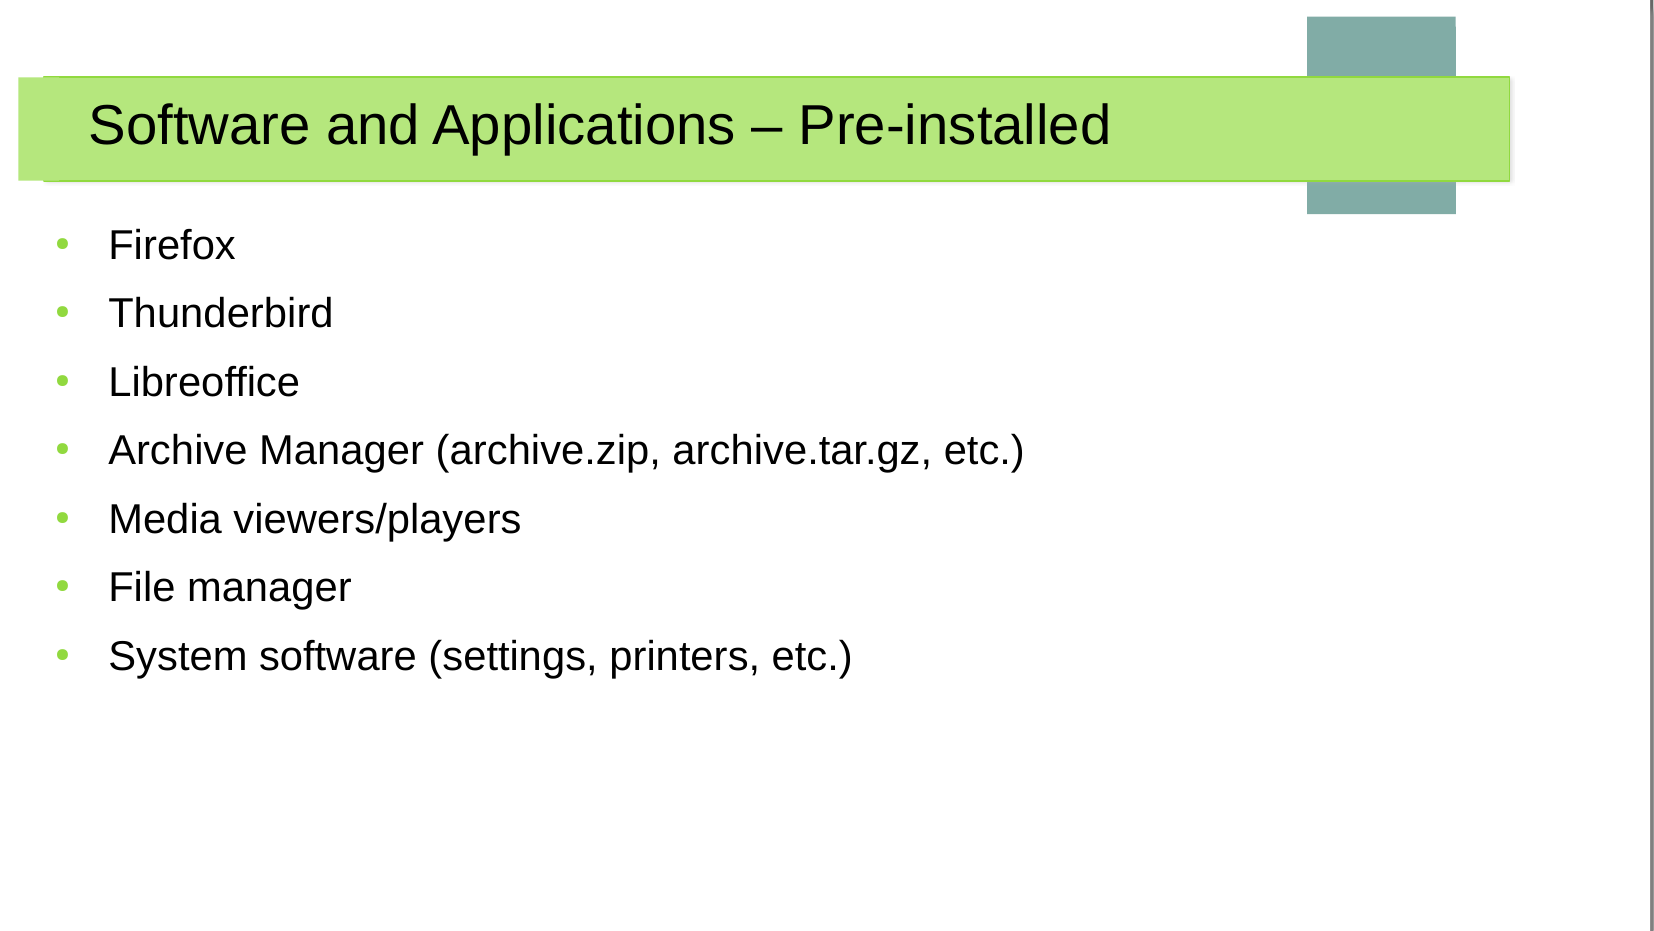

# Software and Applications – Pre-installed
Firefox
Thunderbird
Libreoffice
Archive Manager (archive.zip, archive.tar.gz, etc.)
Media viewers/players
File manager
System software (settings, printers, etc.)